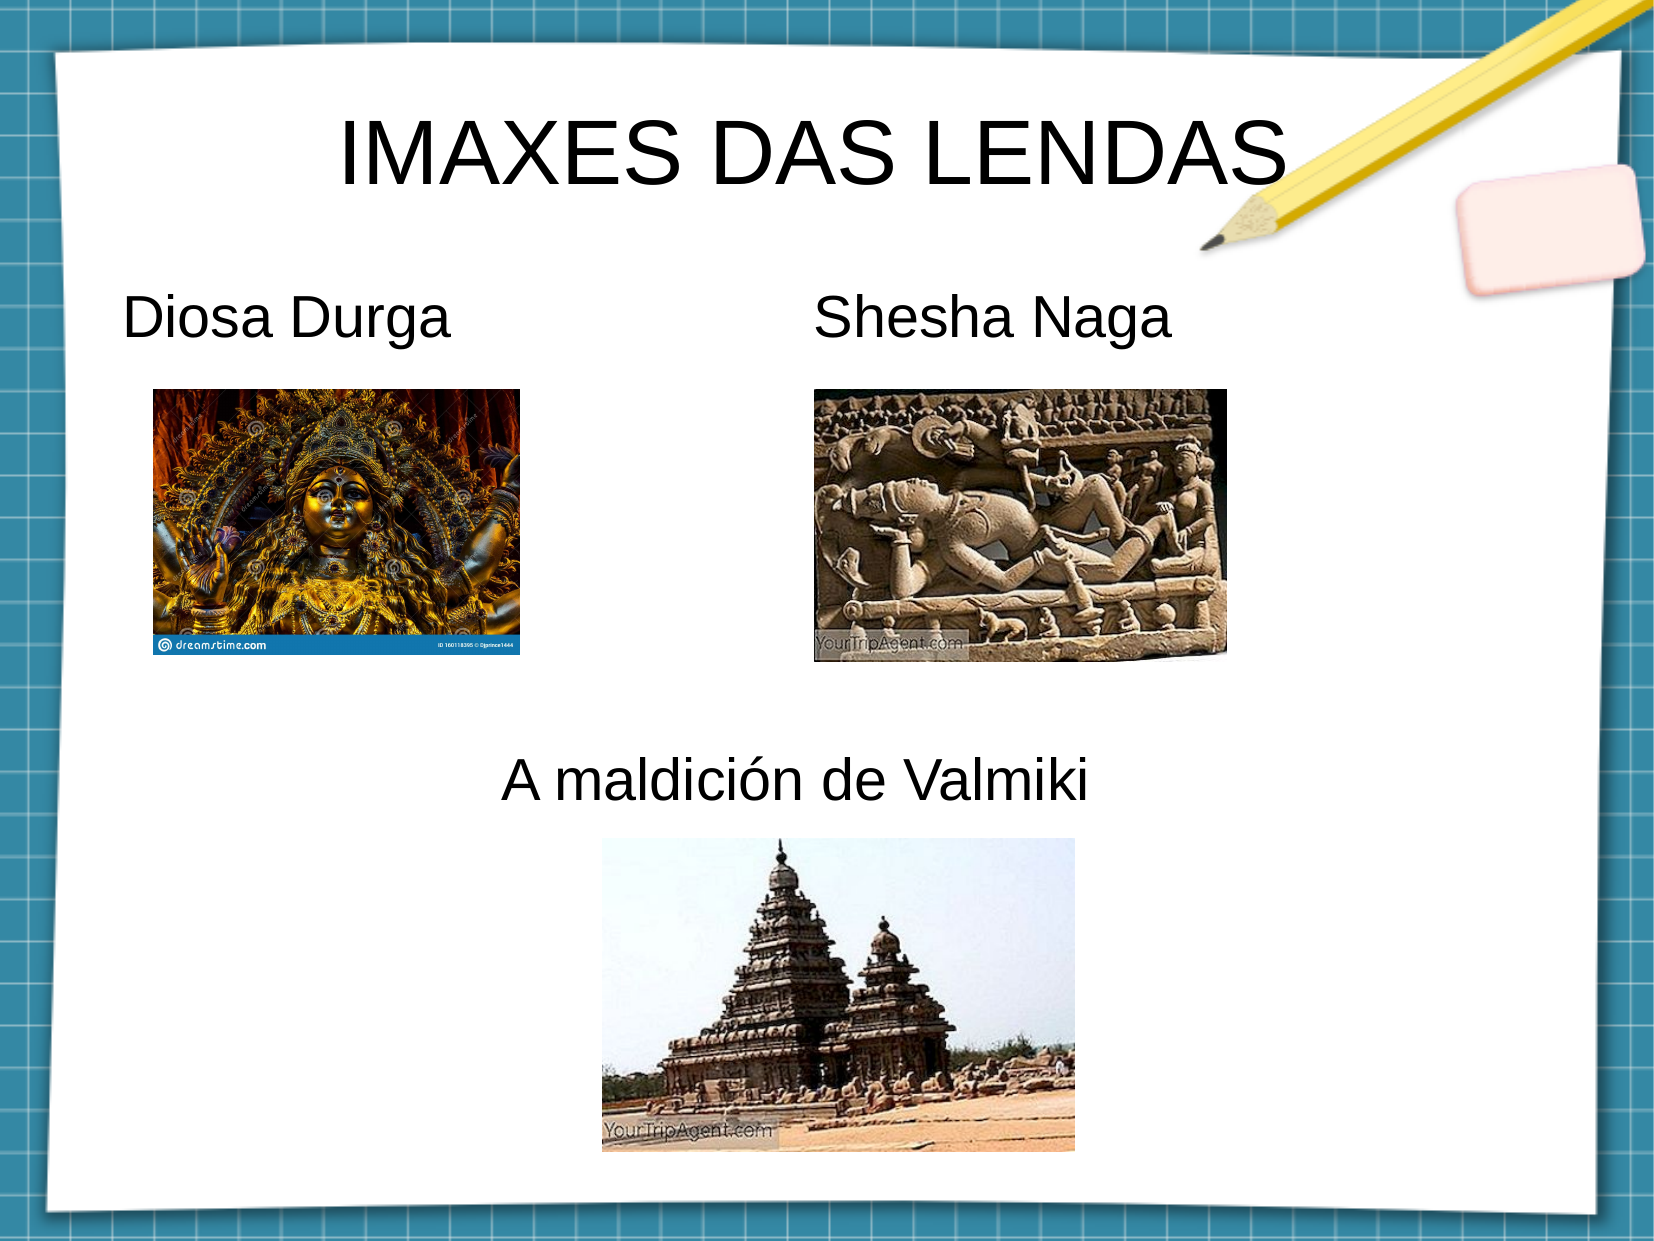

# IMAXES DAS LENDAS
Diosa Durga Shesha Naga
 A maldición de Valmiki